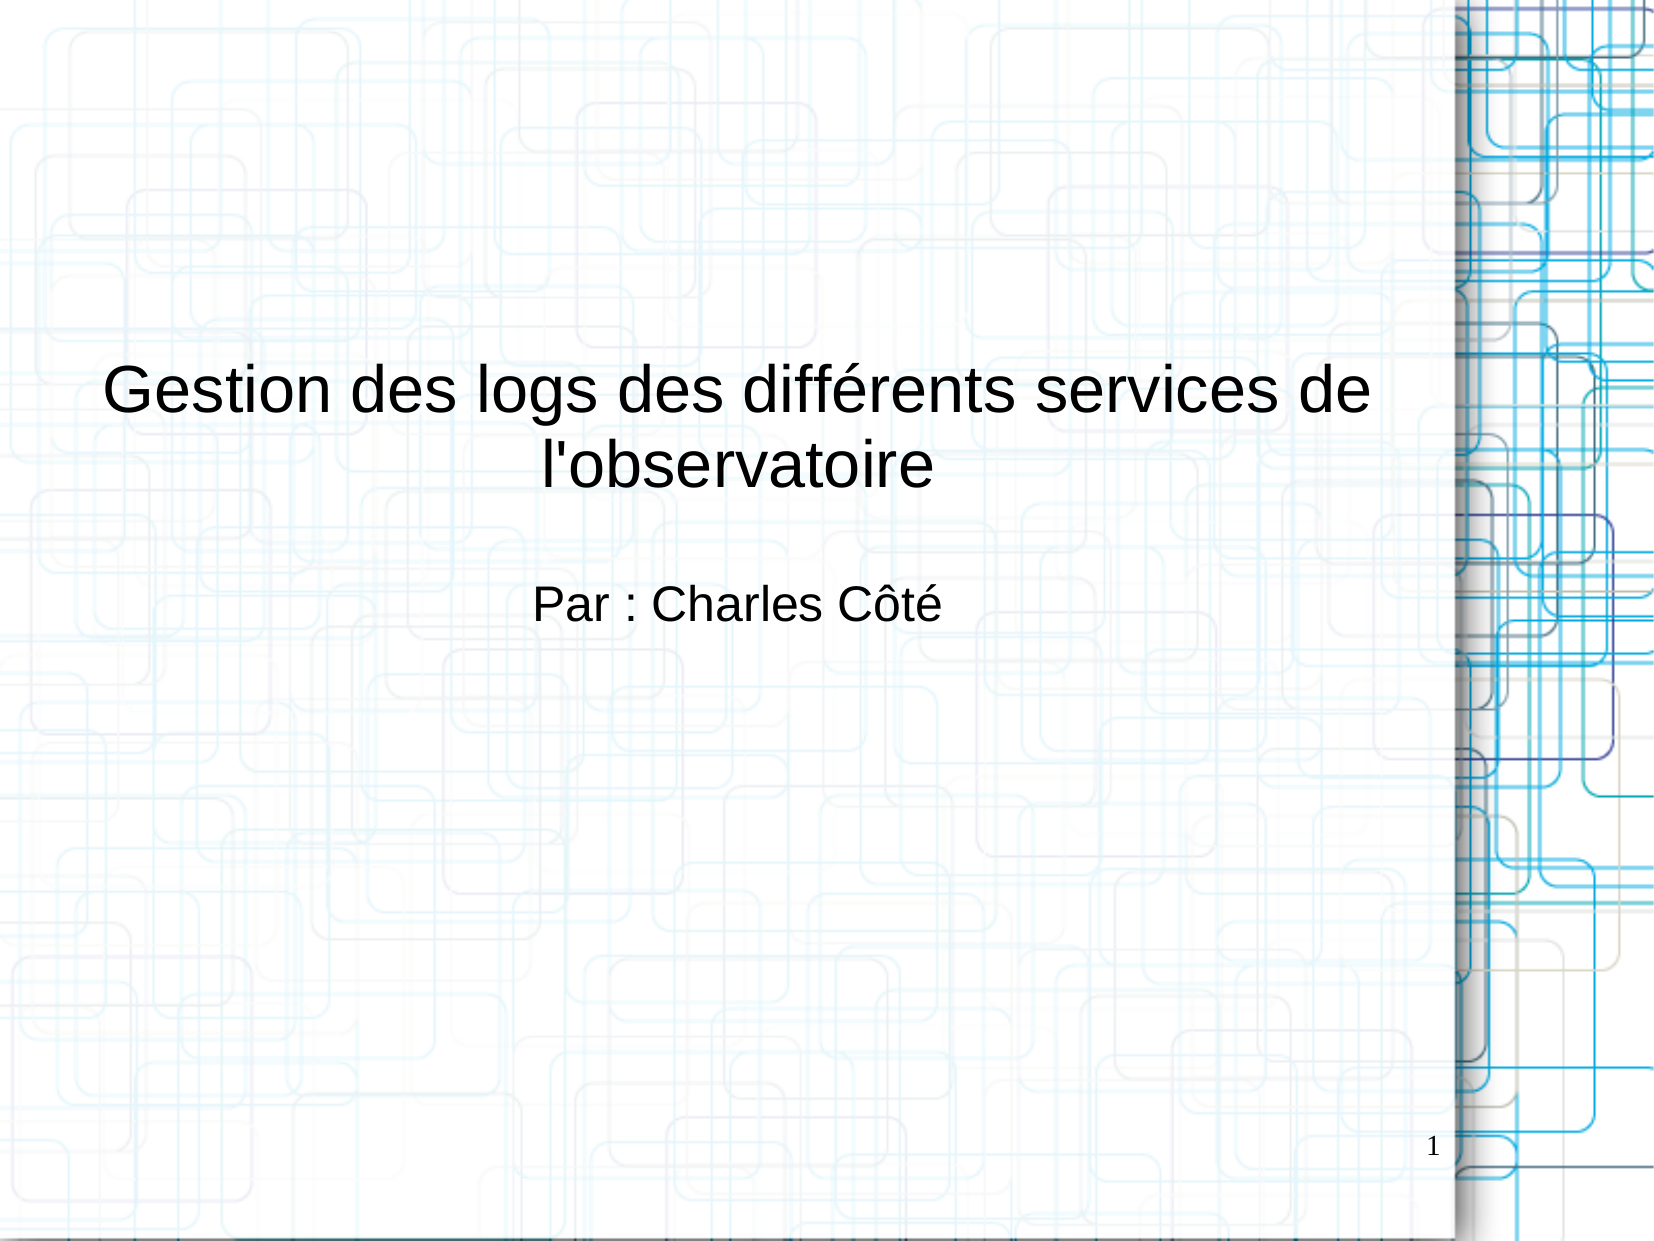

# Gestion des logs des différents services de l'observatoire
Par : Charles Côté
1